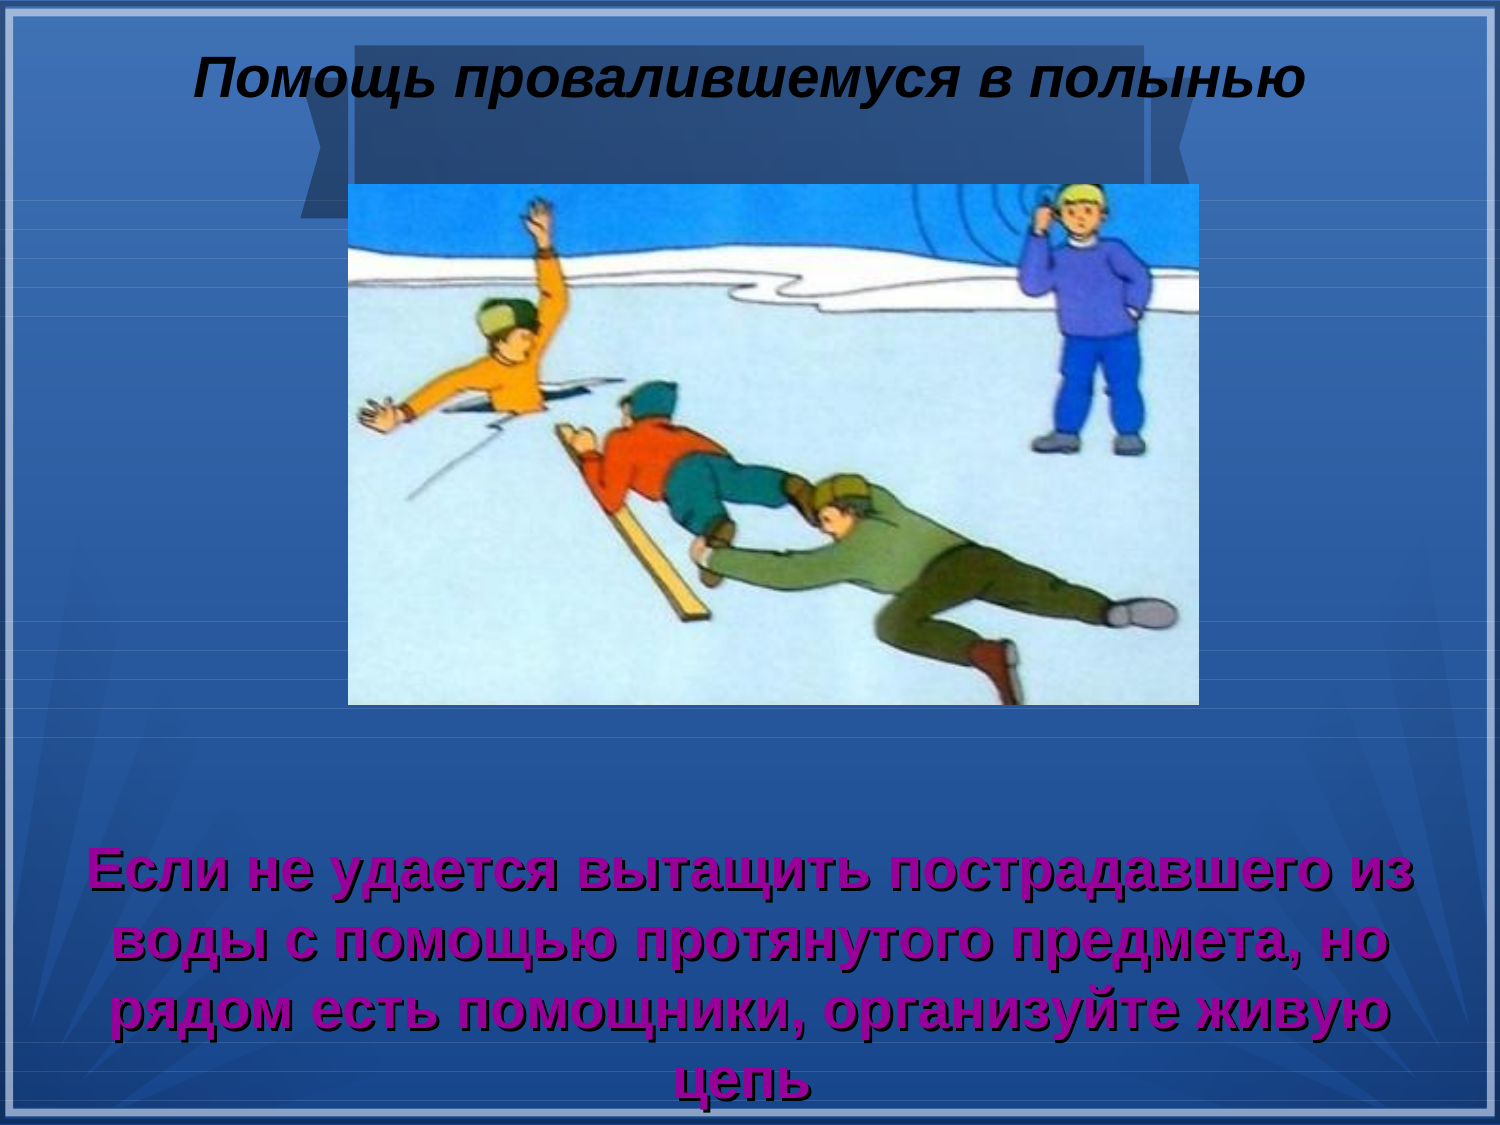

Помощь провалившемуся в полынью
Если не удается вытащить пострадавшего из воды с помощью протянутого предмета, но рядом есть помощники, организуйте живую цепь